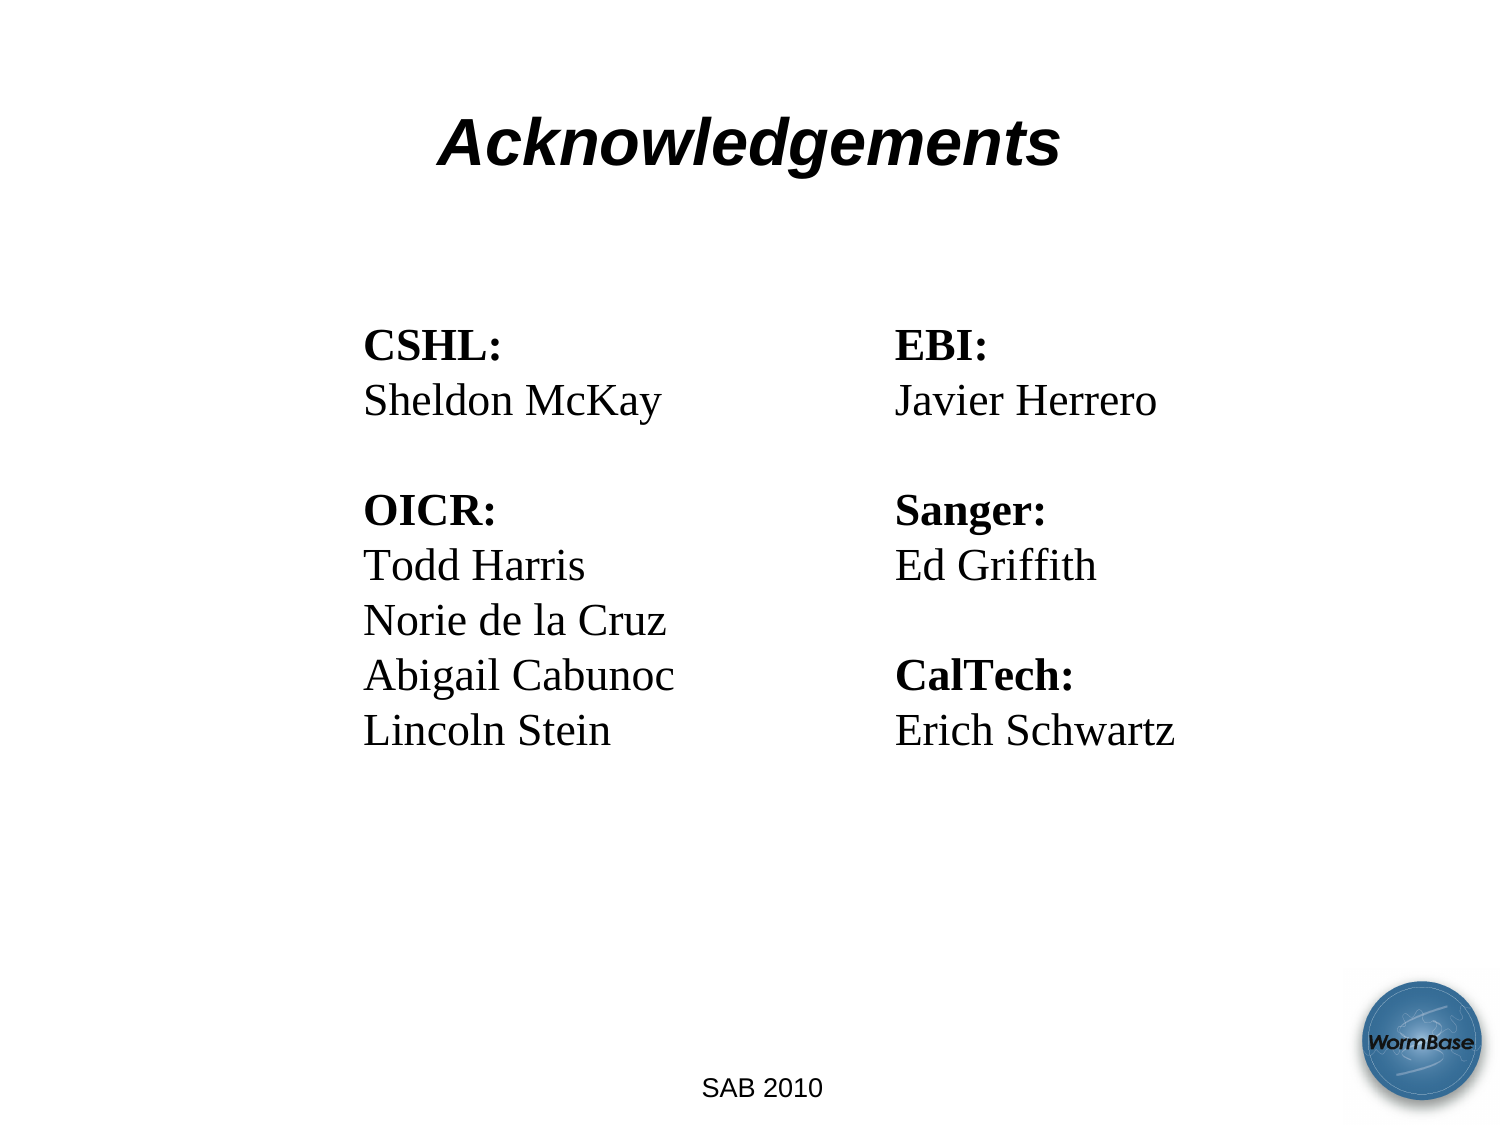

# Acknowledgements
CSHL:
Sheldon McKay
OICR:
Todd Harris
Norie de la Cruz
Abigail Cabunoc
Lincoln Stein
EBI:
Javier Herrero
Sanger:
Ed Griffith
CalTech:
Erich Schwartz